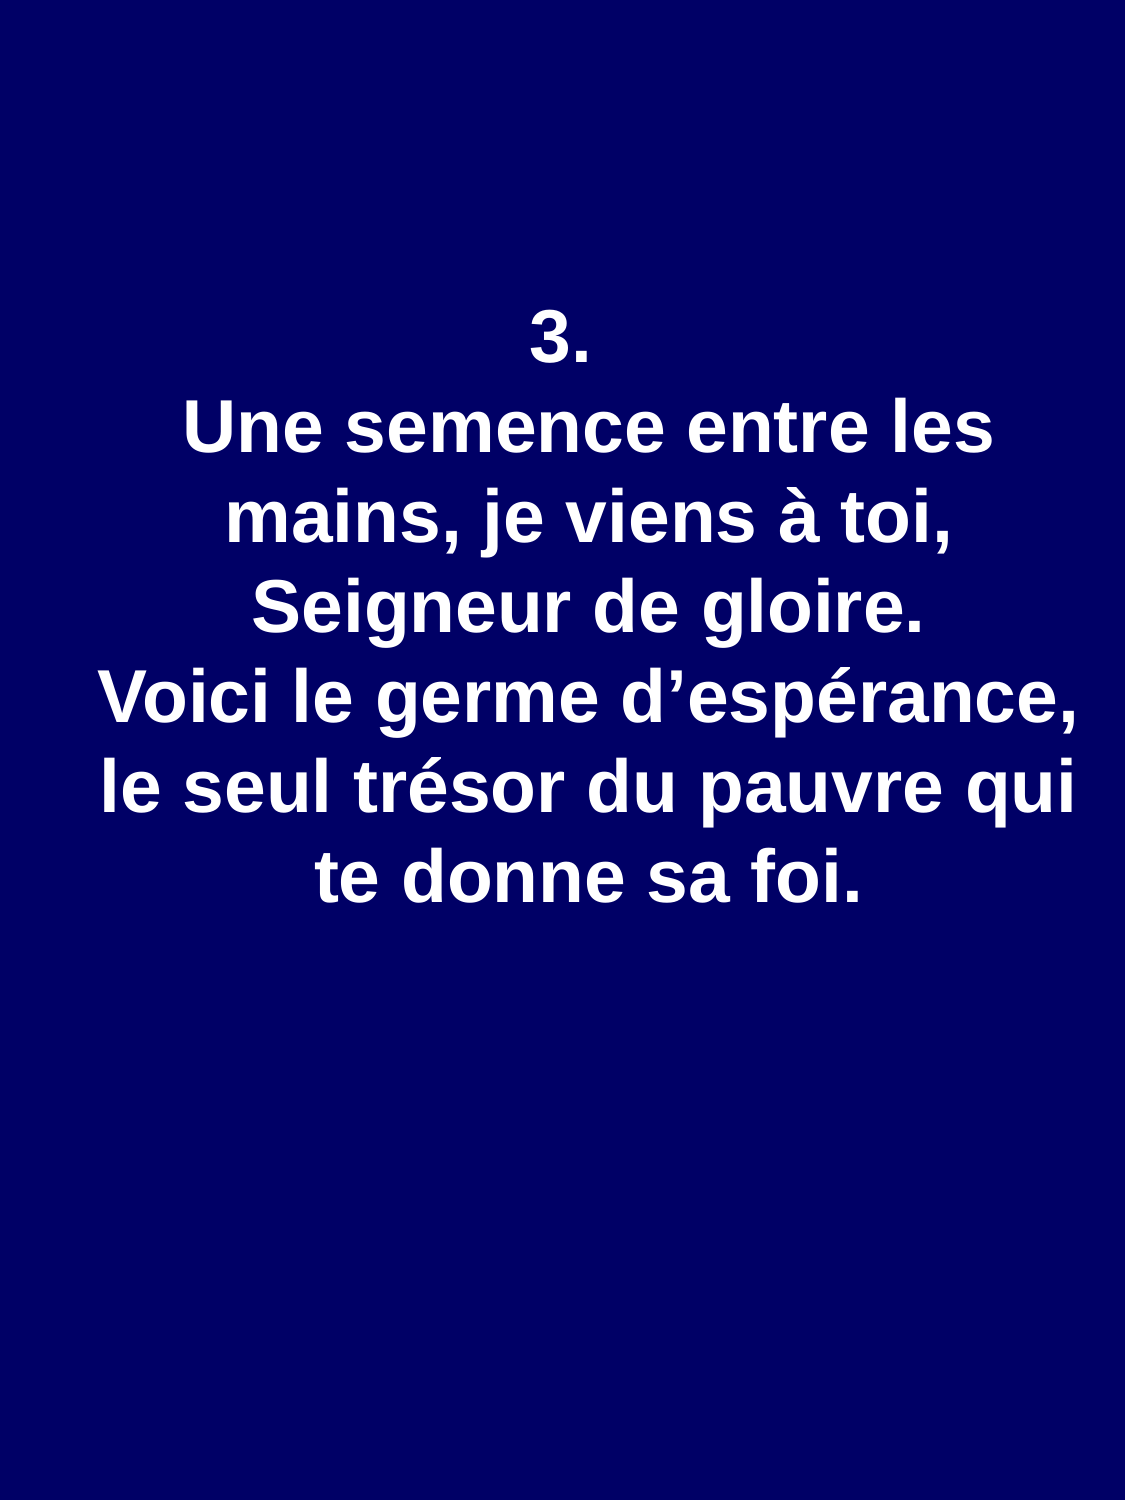

3.
Une semence entre les mains, je viens à toi, Seigneur de gloire.
Voici le germe d’espérance, le seul trésor du pauvre qui te donne sa foi.